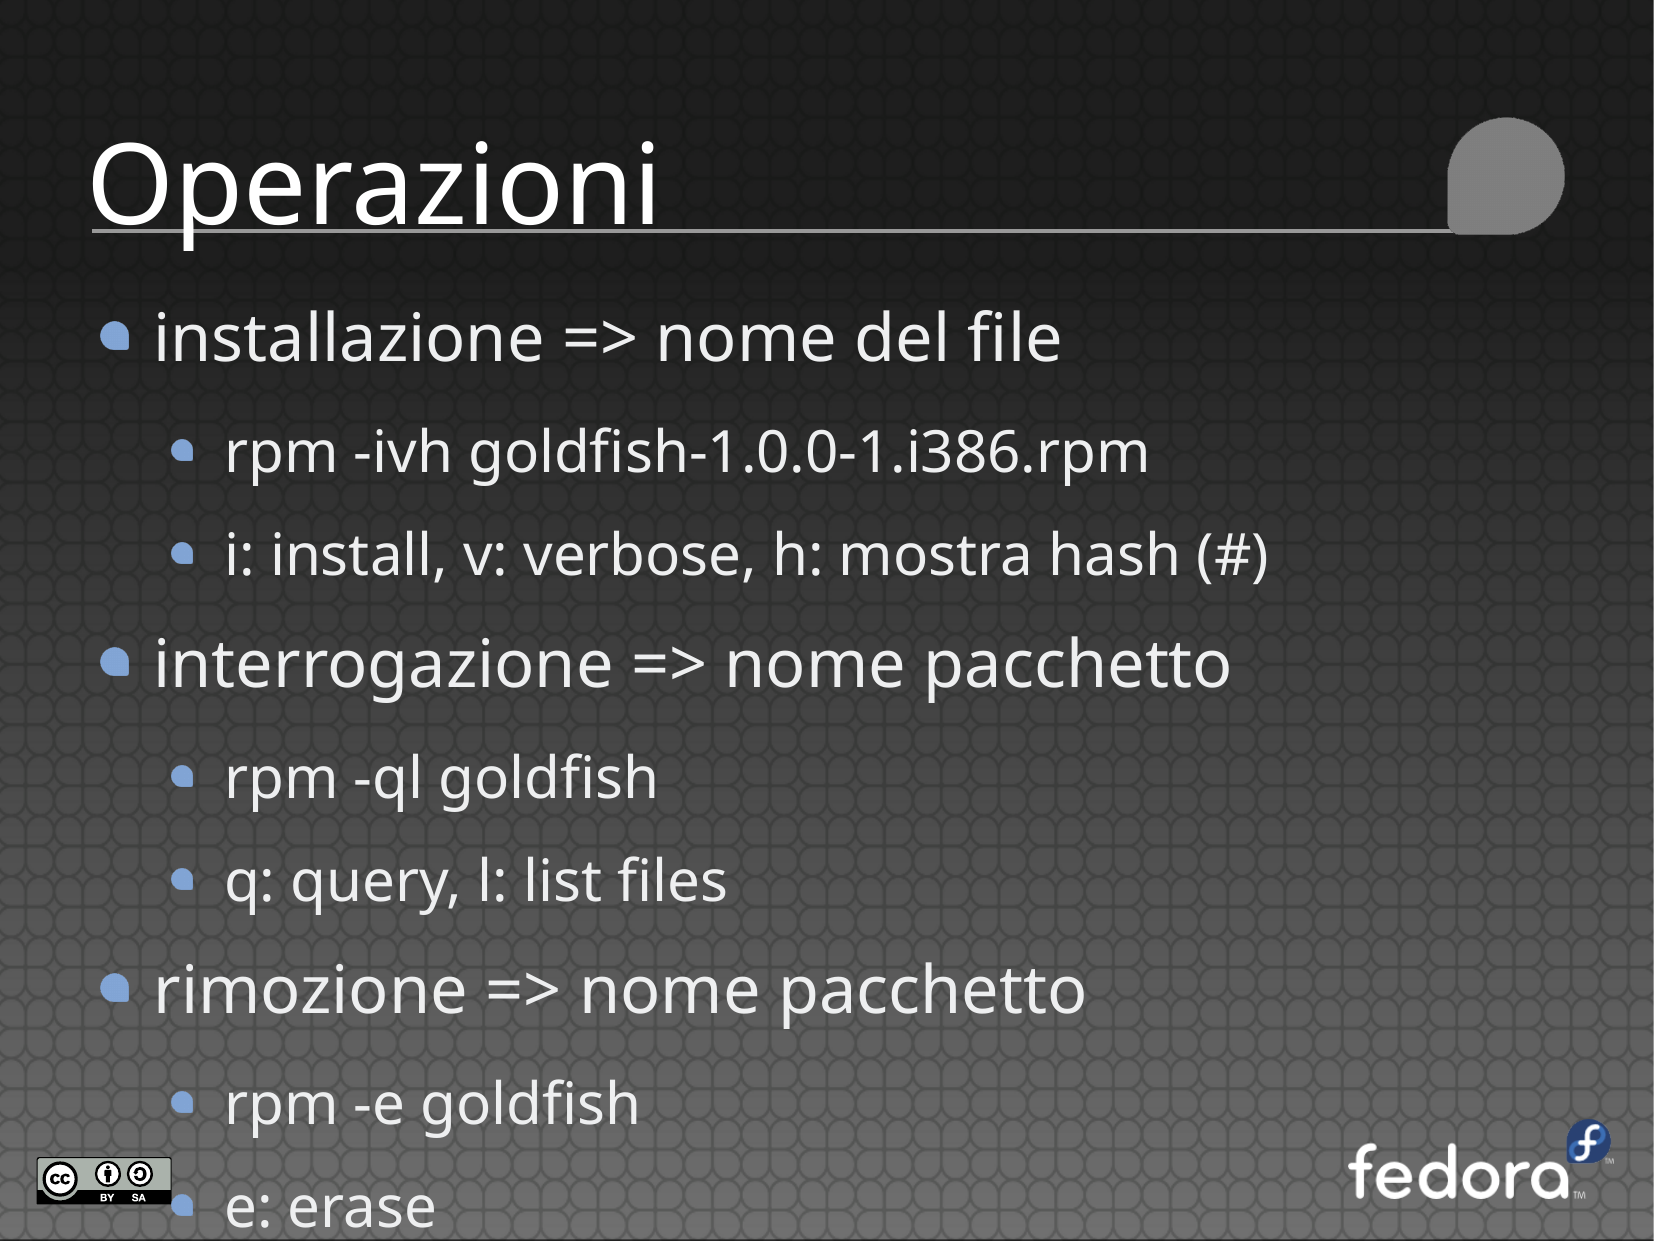

# Operazioni
installazione => nome del file
rpm -ivh goldfish-1.0.0-1.i386.rpm
i: install, v: verbose, h: mostra hash (#)
interrogazione => nome pacchetto
rpm -ql goldfish
q: query, l: list files
rimozione => nome pacchetto
rpm -e goldfish
e: erase